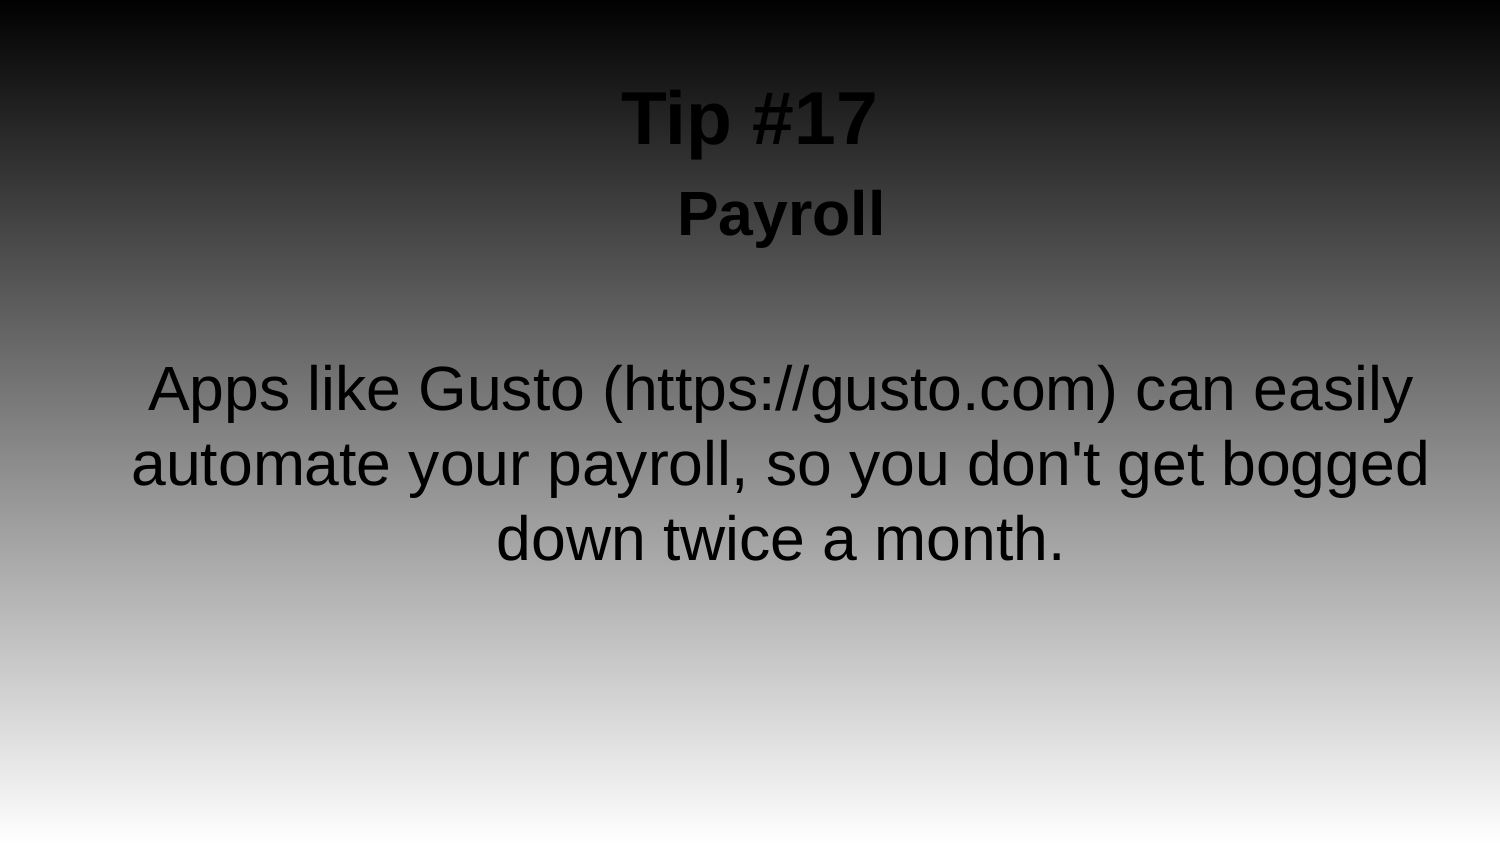

# Tip #17
Payroll
Apps like Gusto (https://gusto.com) can easily automate your payroll, so you don't get bogged down twice a month.